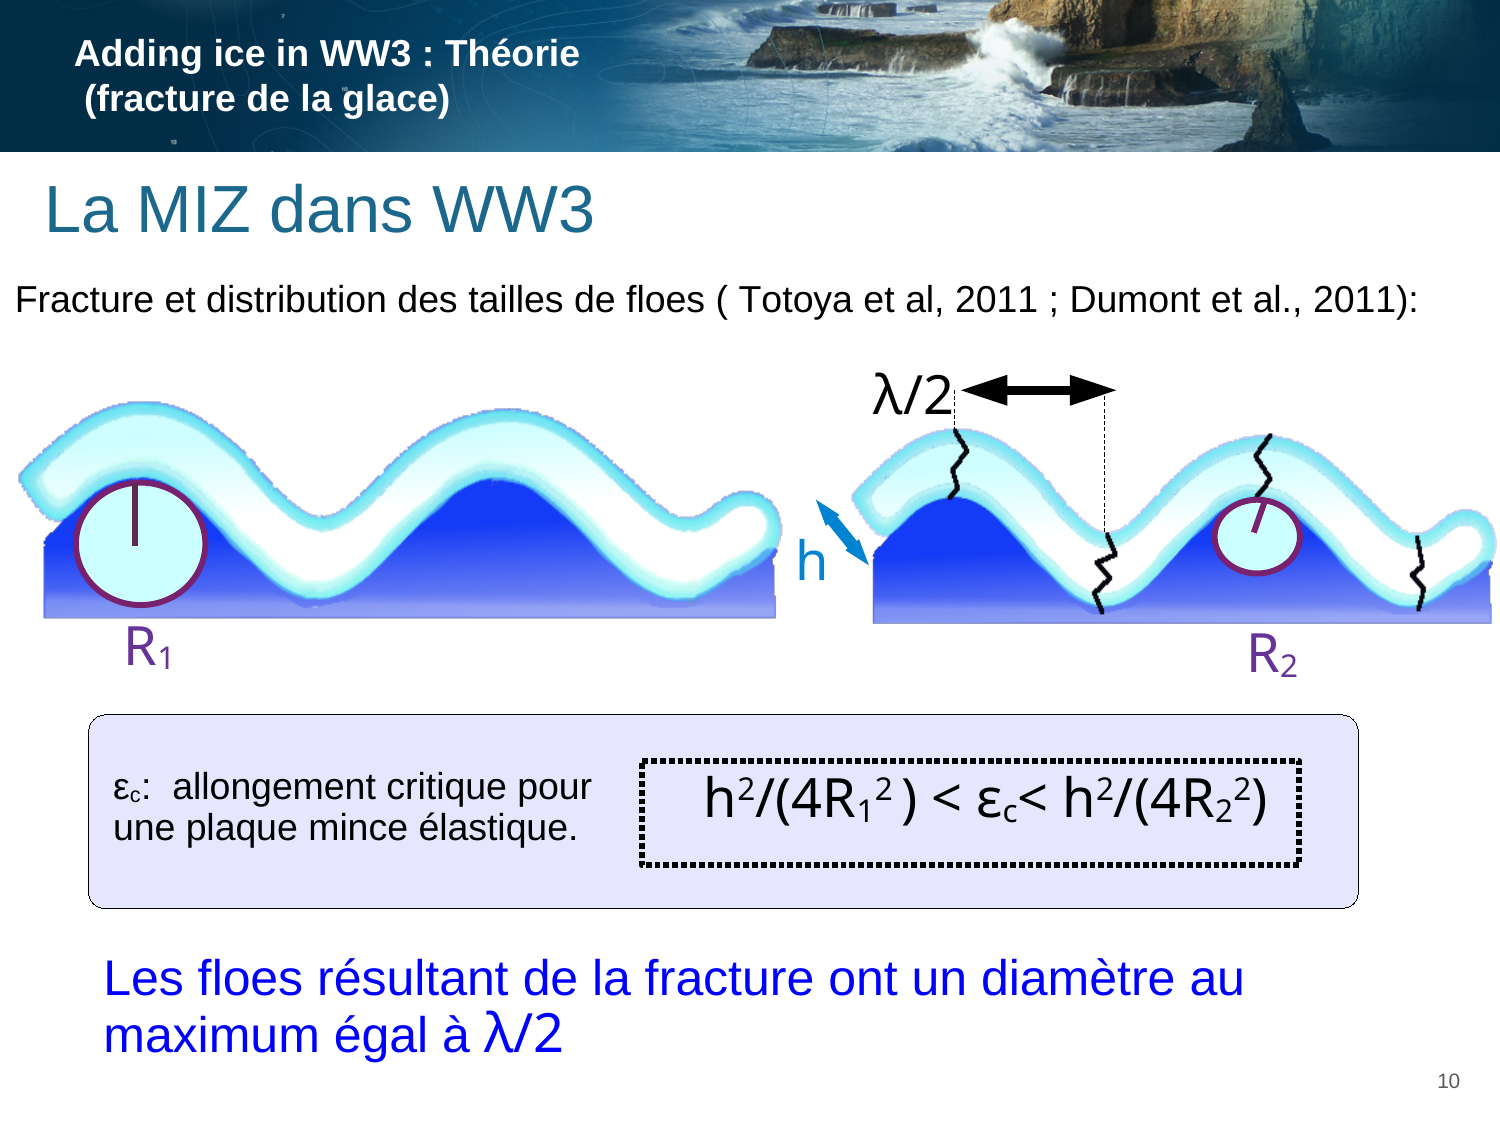

Adding ice in WW3 : Théorie
 (fracture de la glace)
# La MIZ dans WW3
Fracture et distribution des tailles de floes ( Totoya et al, 2011 ; Dumont et al., 2011):
λ/2
h
R1
R2
εc: allongement critique pour une plaque mince élastique.
h2/(4R12 ) < εc< h2/(4R22)
Les floes résultant de la fracture ont un diamètre au maximum égal à λ/2
10